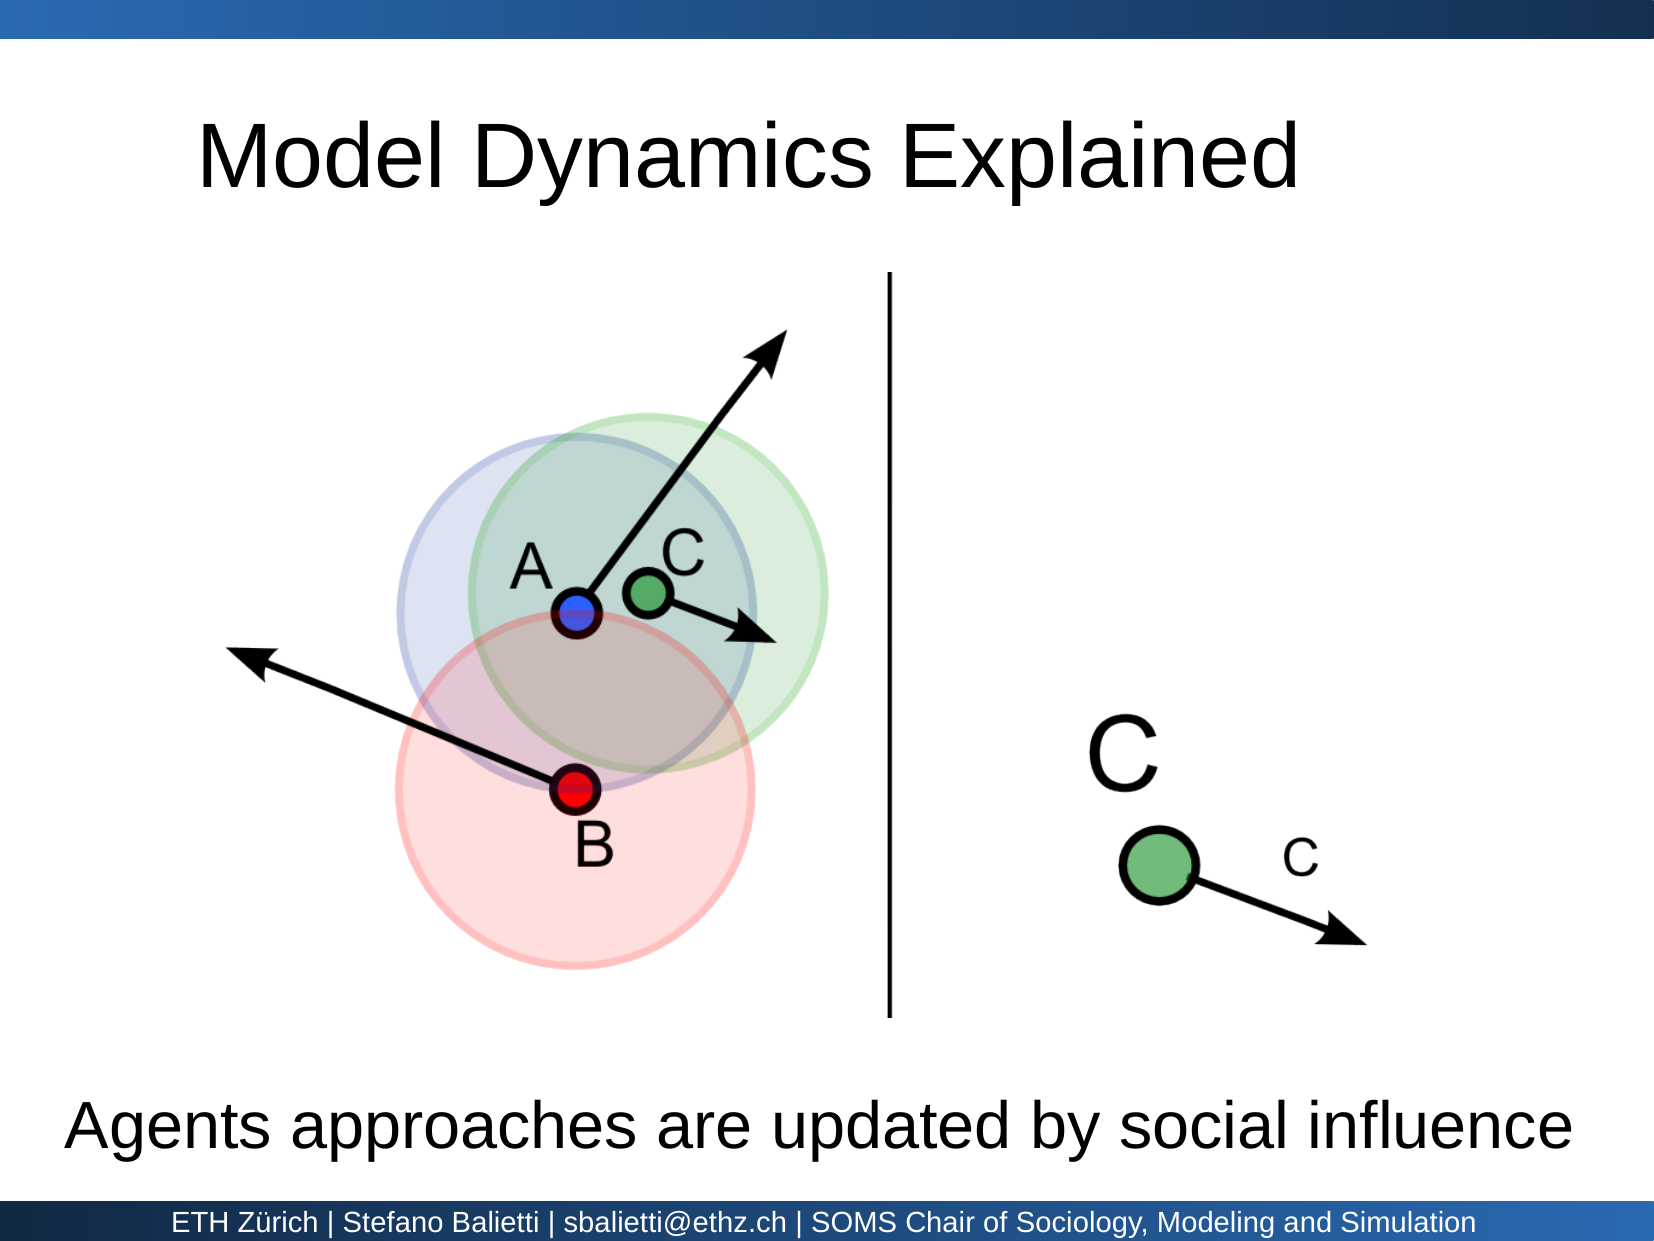

# Model Dynamics Explained
Agents approaches are updated by social influence
 ETH Zürich | Stefano Balietti | sbalietti@ethz.ch | SOMS Chair of Sociology, Modeling and Simulation